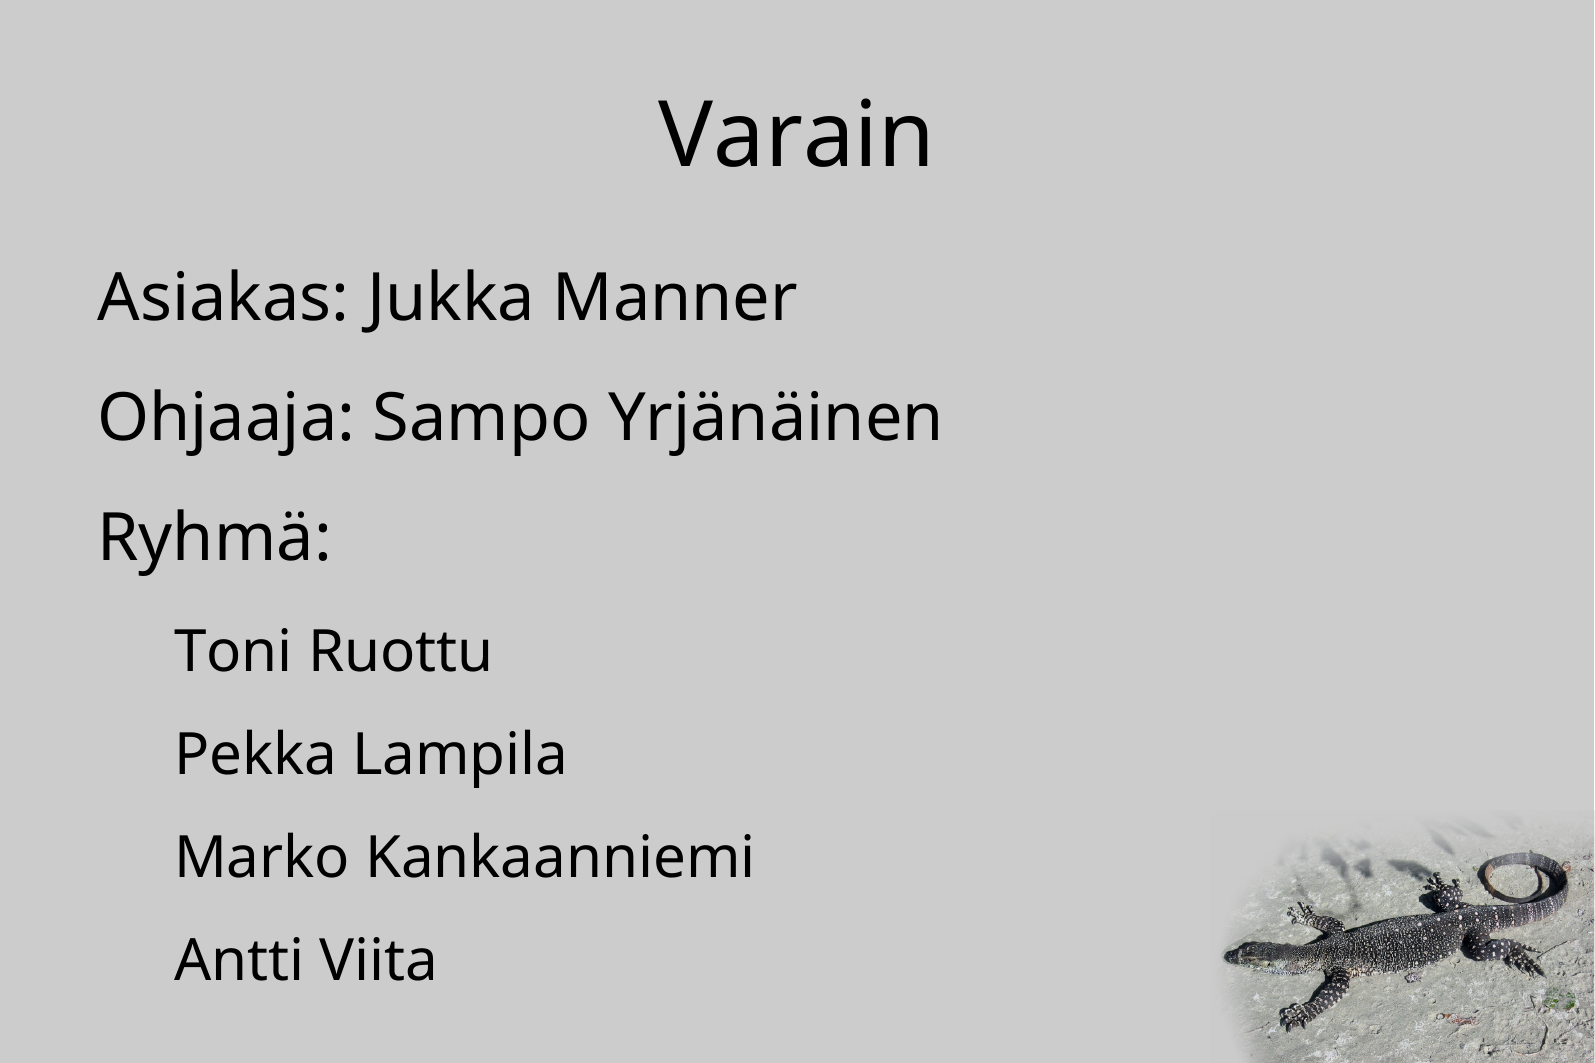

# Varain
Asiakas: Jukka Manner
Ohjaaja: Sampo Yrjänäinen
Ryhmä:
Toni Ruottu
Pekka Lampila
Marko Kankaanniemi
Antti Viita